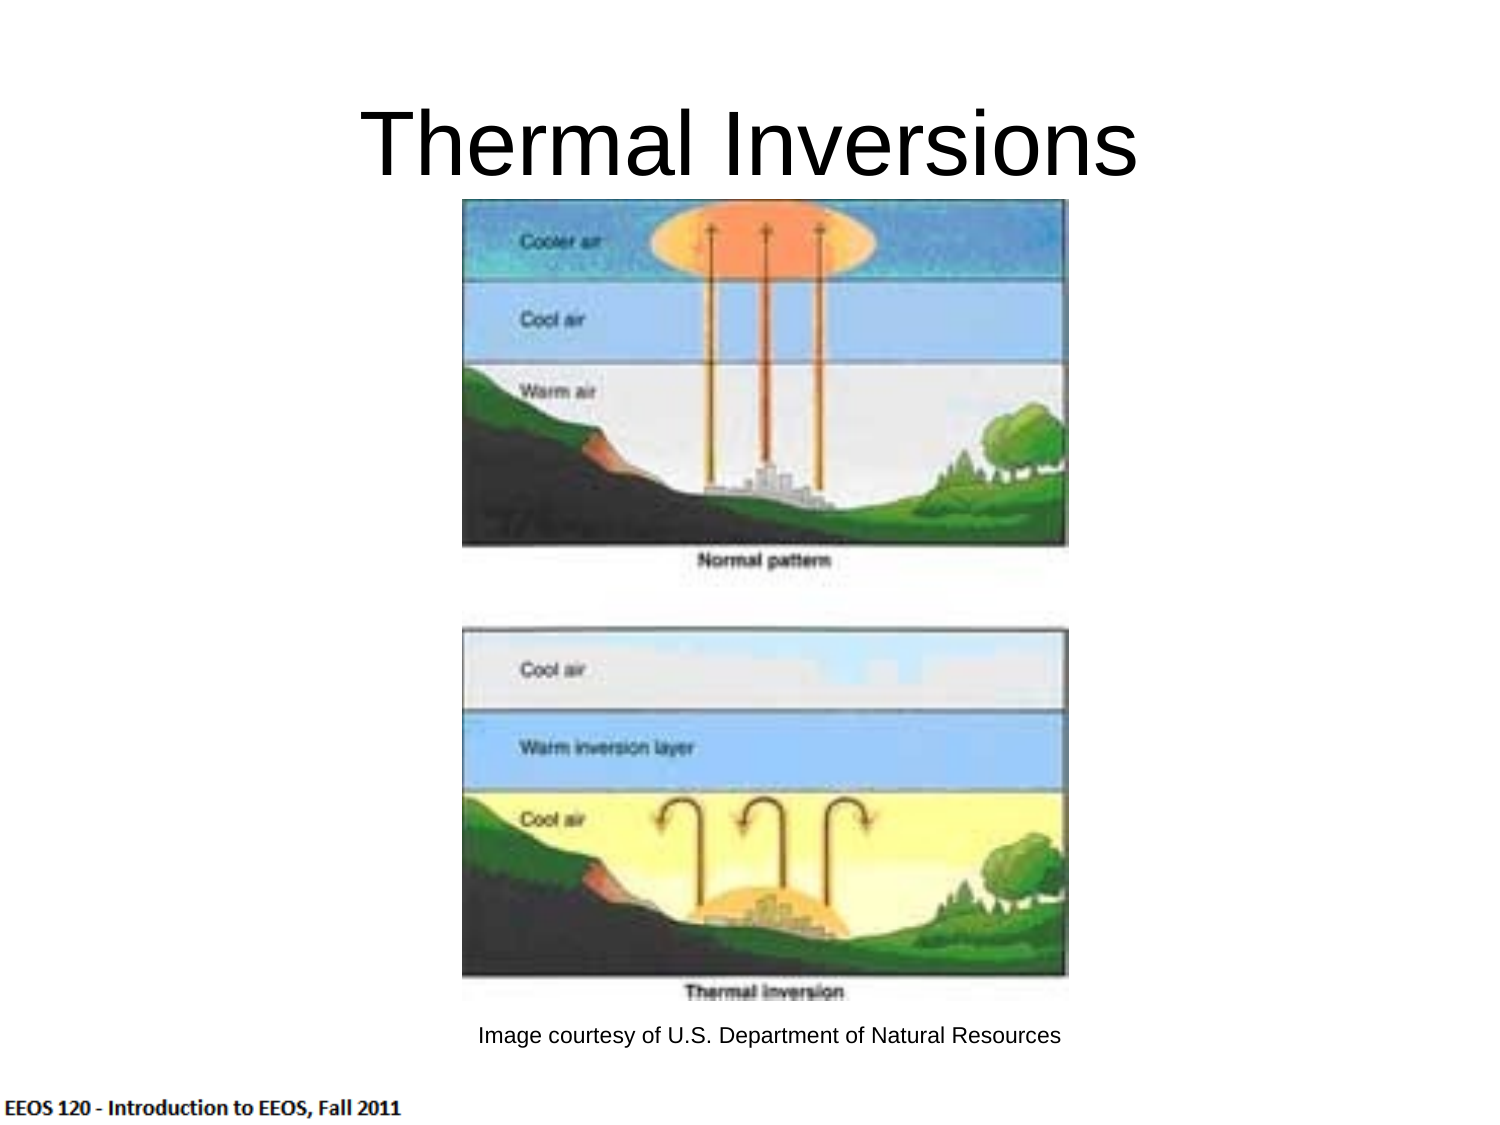

# Thermal Inversions
Image courtesy of U.S. Department of Natural Resources